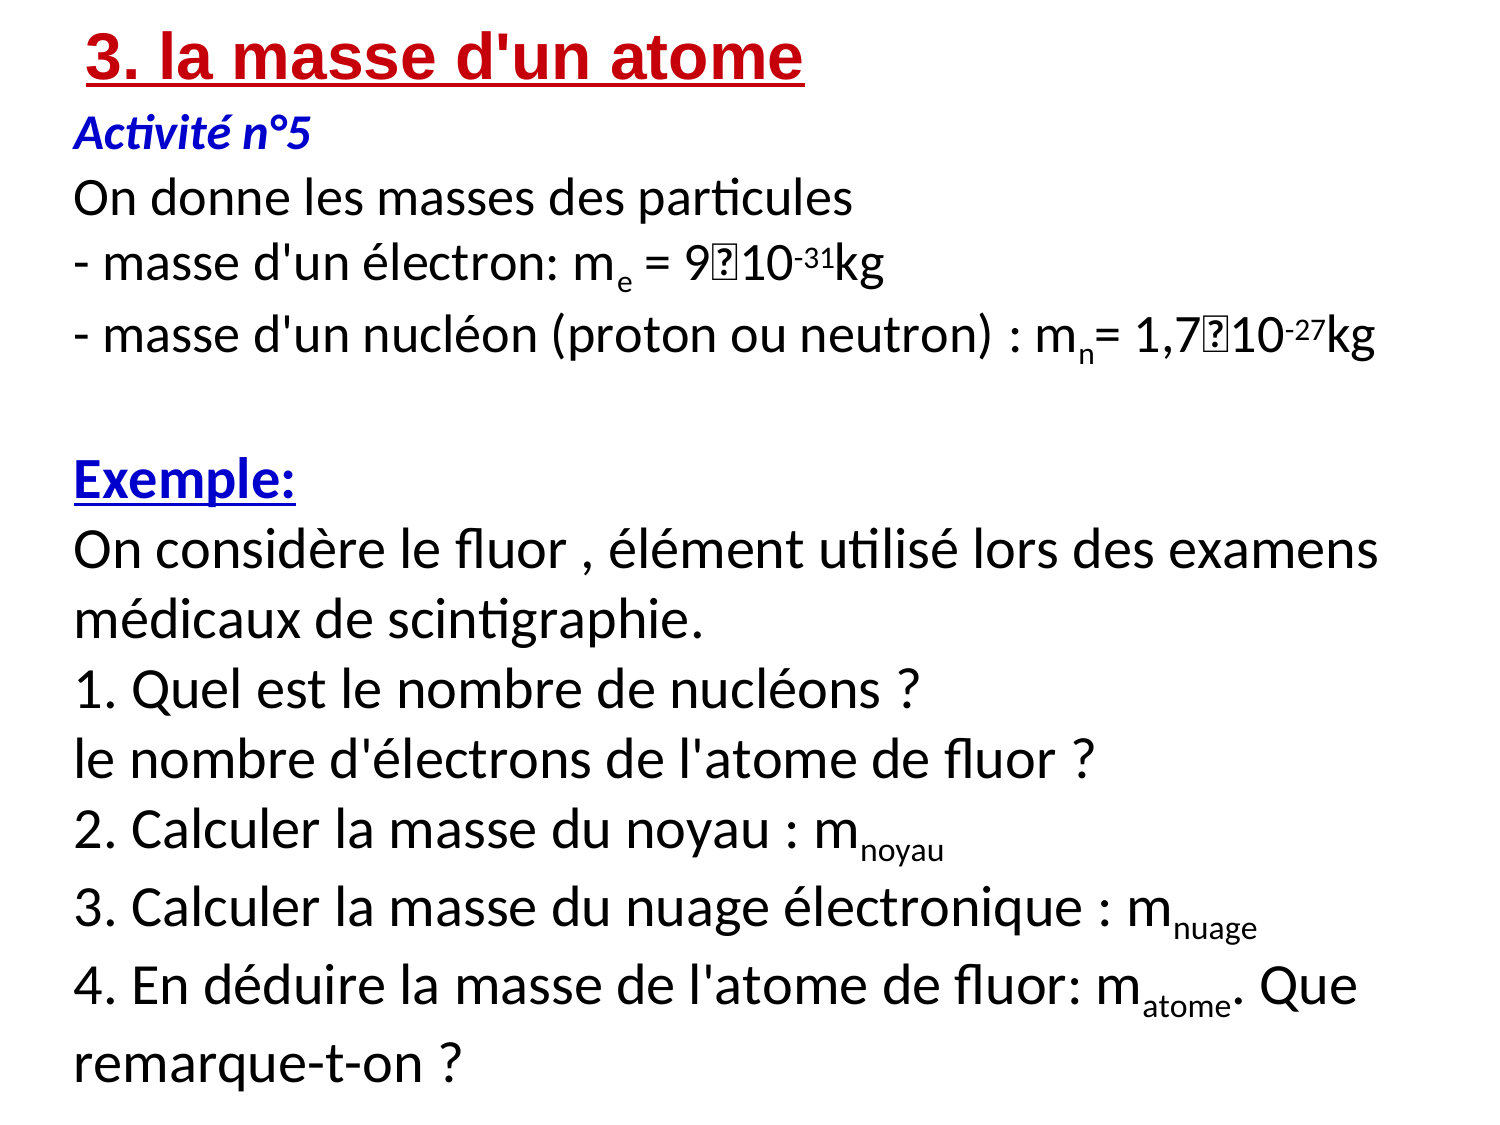

3. la masse d'un atome
Activité n°5
On donne les masses des particules
- masse d'un électron: me = 910-31kg
- masse d'un nucléon (proton ou neutron) : mn= 1,710-27kg
Exemple:
On considère le fluor , élément utilisé lors des examens médicaux de scintigraphie.
1. Quel est le nombre de nucléons ?
le nombre d'électrons de l'atome de fluor ?
2. Calculer la masse du noyau : mnoyau
3. Calculer la masse du nuage électronique : mnuage
4. En déduire la masse de l'atome de fluor: matome. Que remarque-t-on ?